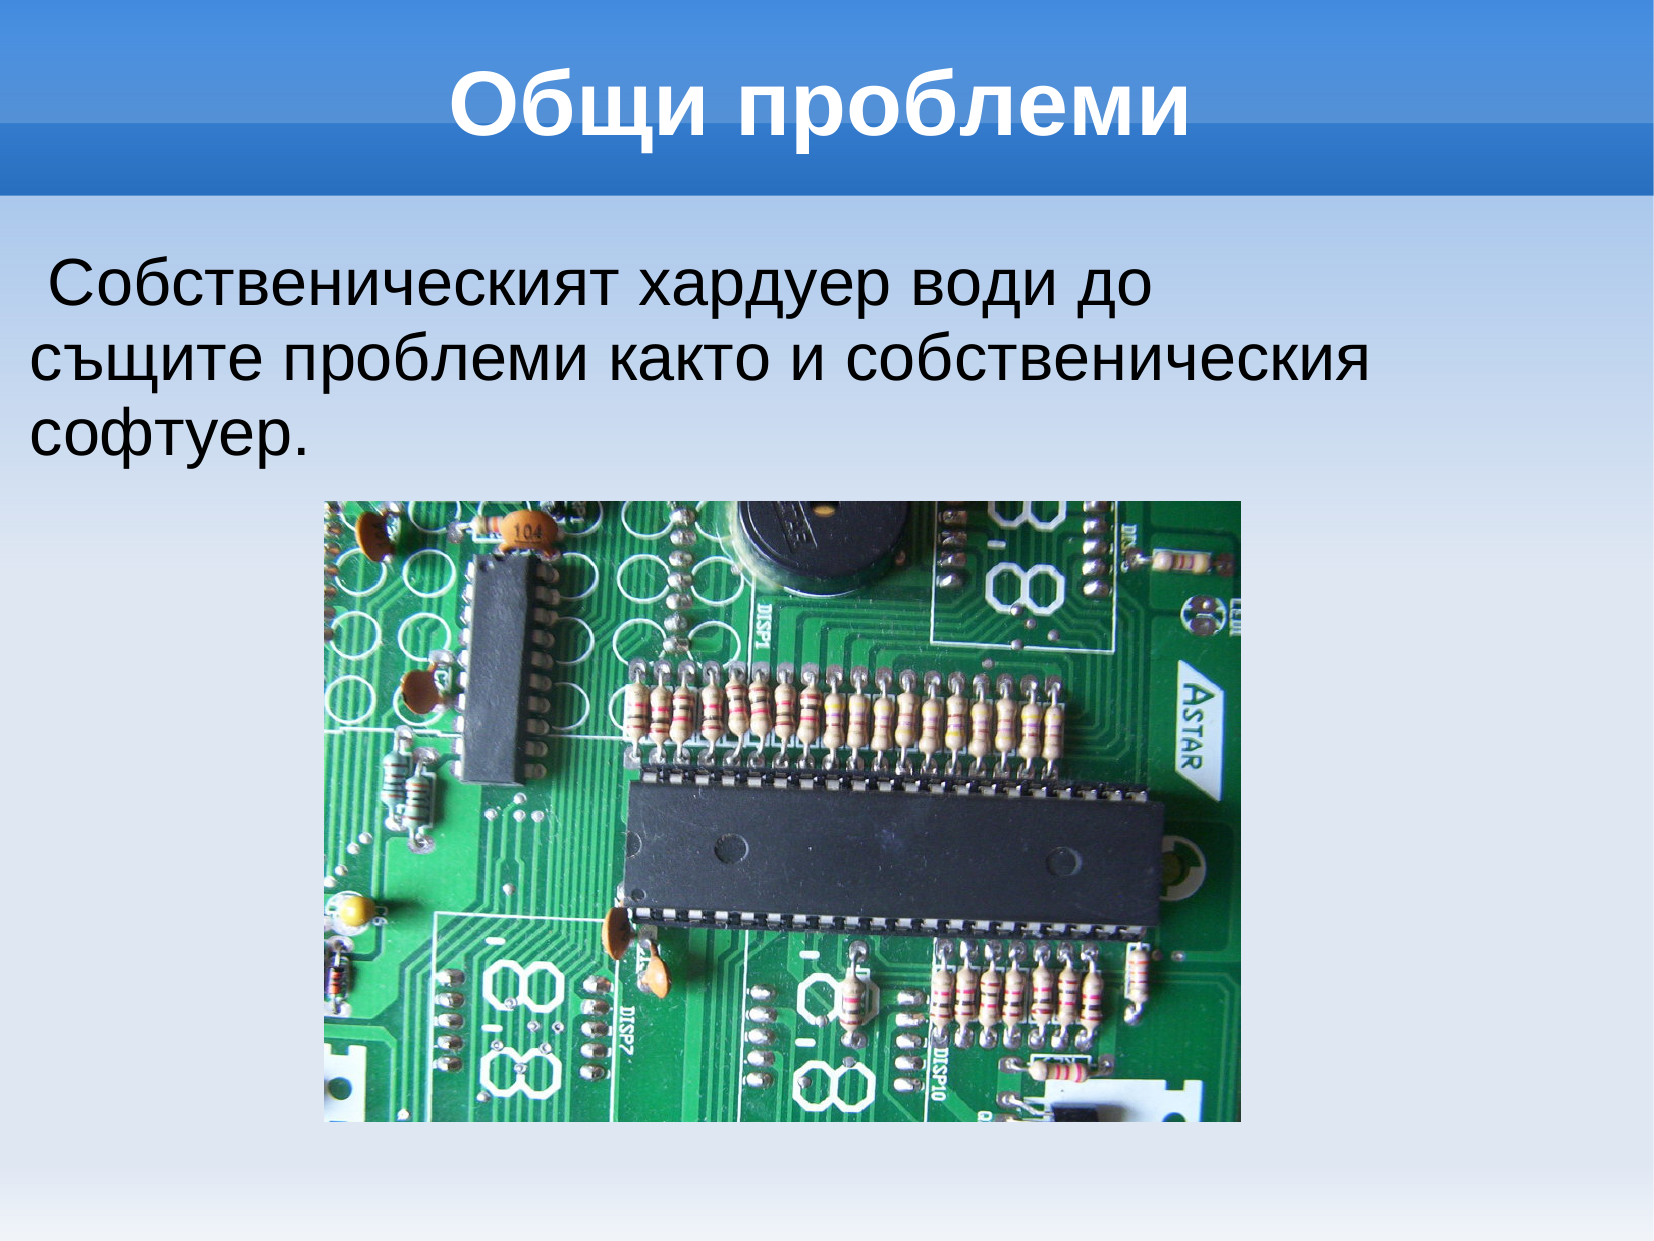

# Общи проблеми
 Собственическият хардуер води до същите проблеми както и собственическия софтуер.